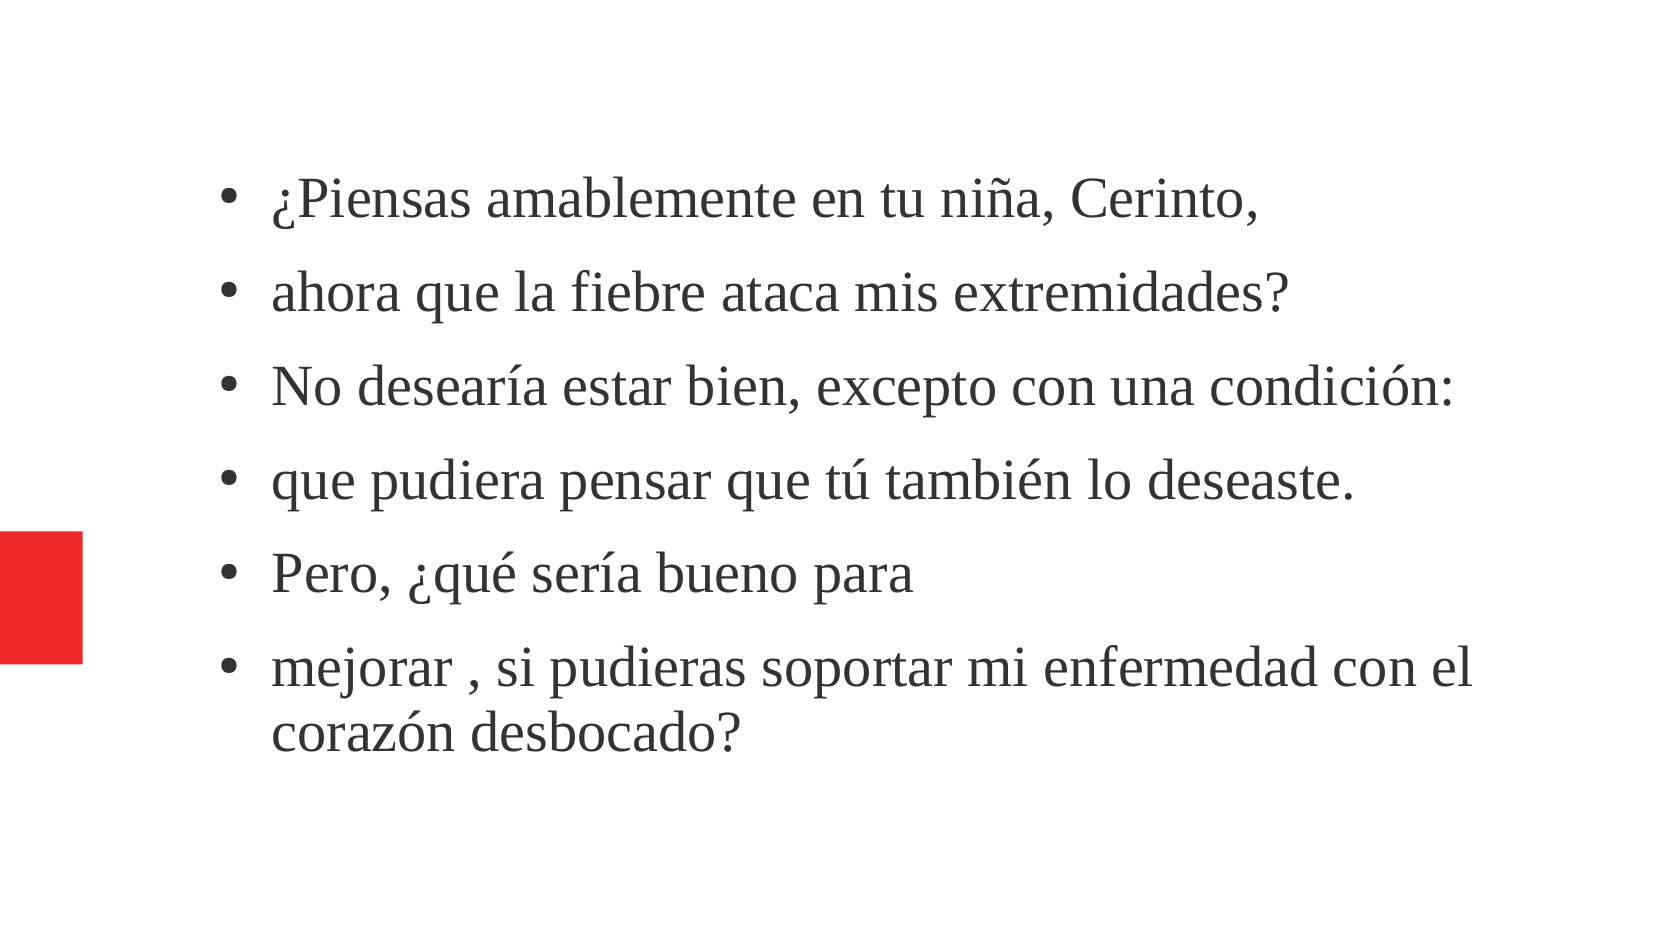

#
¿Piensas amablemente en tu niña, Cerinto,
ahora que la fiebre ataca mis extremidades?
No desearía estar bien, excepto con una condición:
que pudiera pensar que tú también lo deseaste.
Pero, ¿qué sería bueno para
mejorar , si pudieras soportar mi enfermedad con el corazón desbocado?